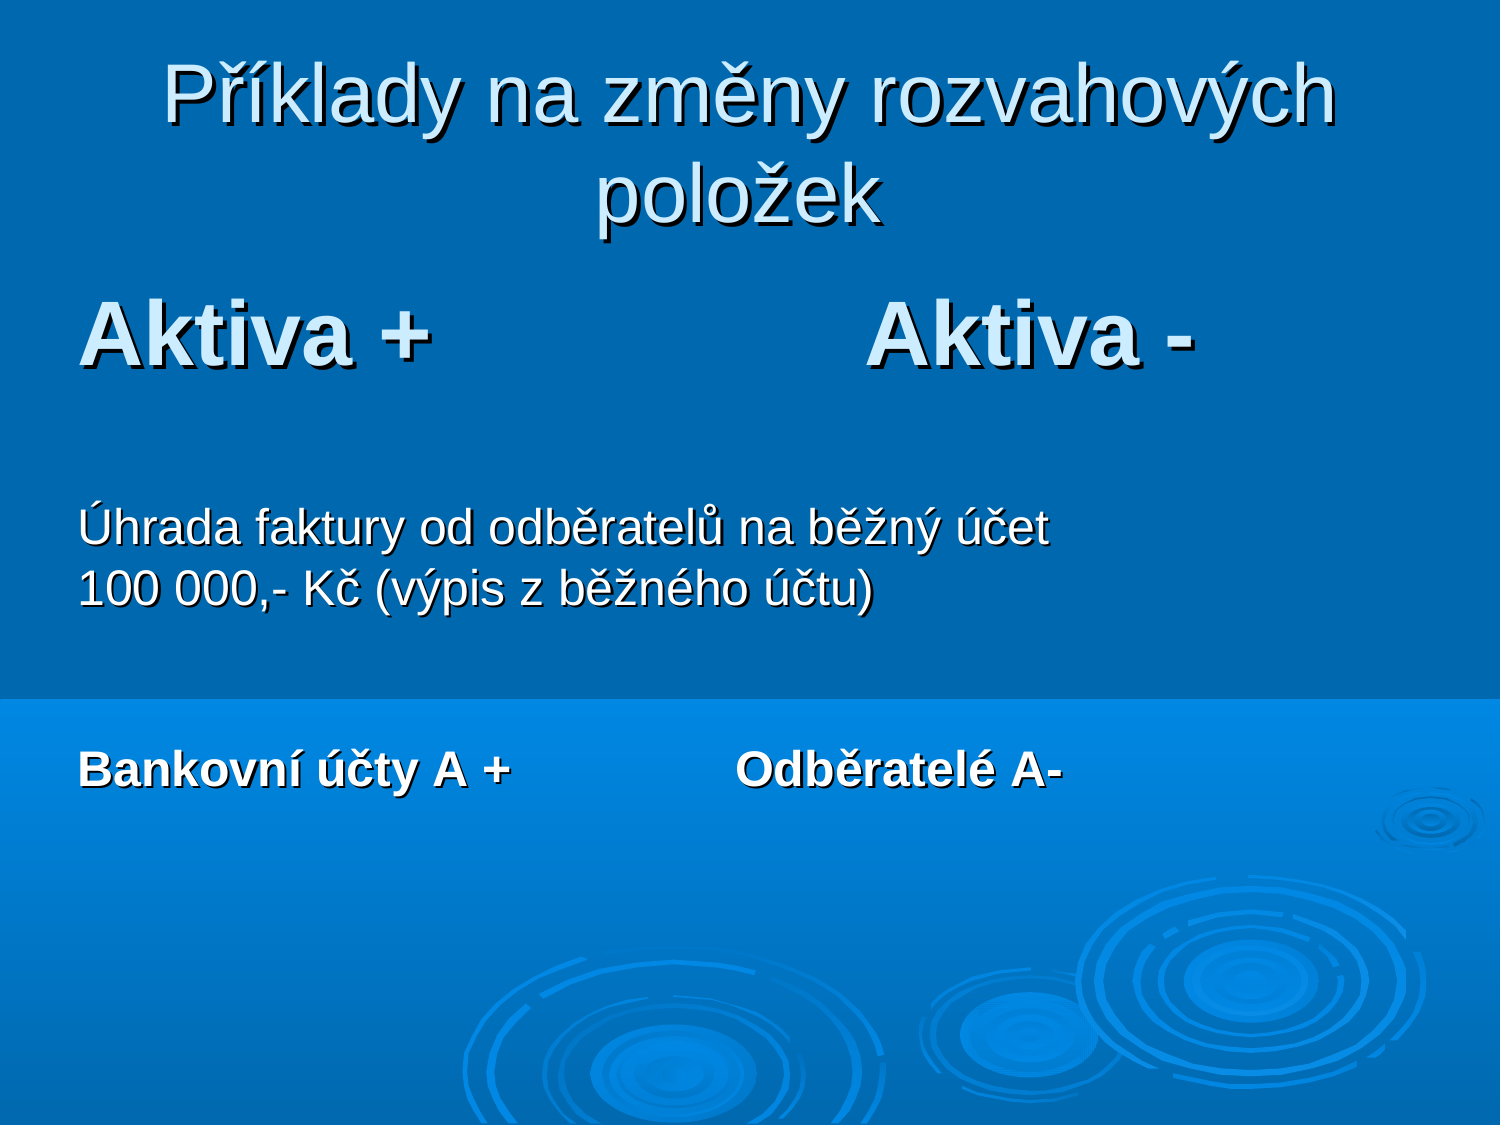

# Příklady na změny rozvahových položek
Aktiva + Aktiva -
Úhrada faktury od odběratelů na běžný účet
100 000,- Kč (výpis z běžného účtu)
Bankovní účty A + Odběratelé A-